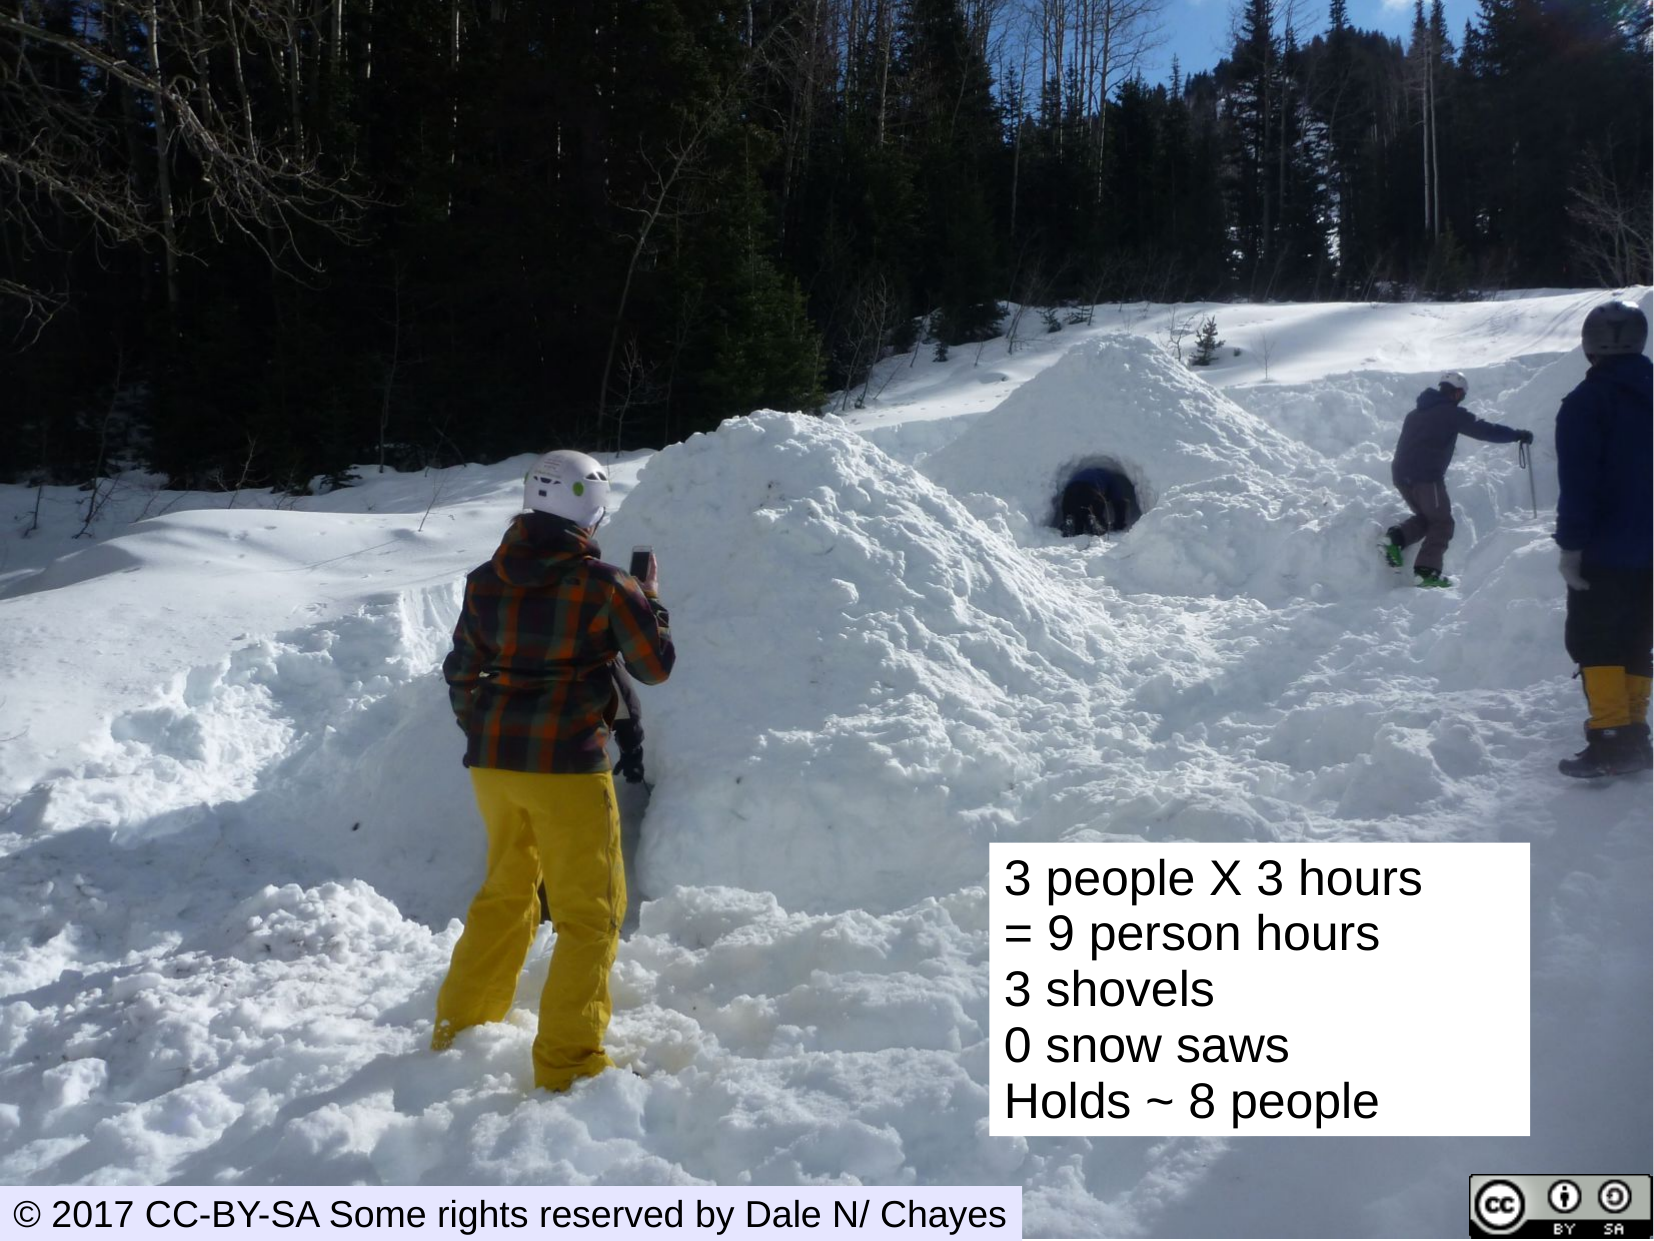

3 people X 3 hours
= 9 person hours
3 shovels
0 snow saws
Holds ~ 8 people
© 2017 CC-BY-SA Some rights reserved by Dale N/ Chayes